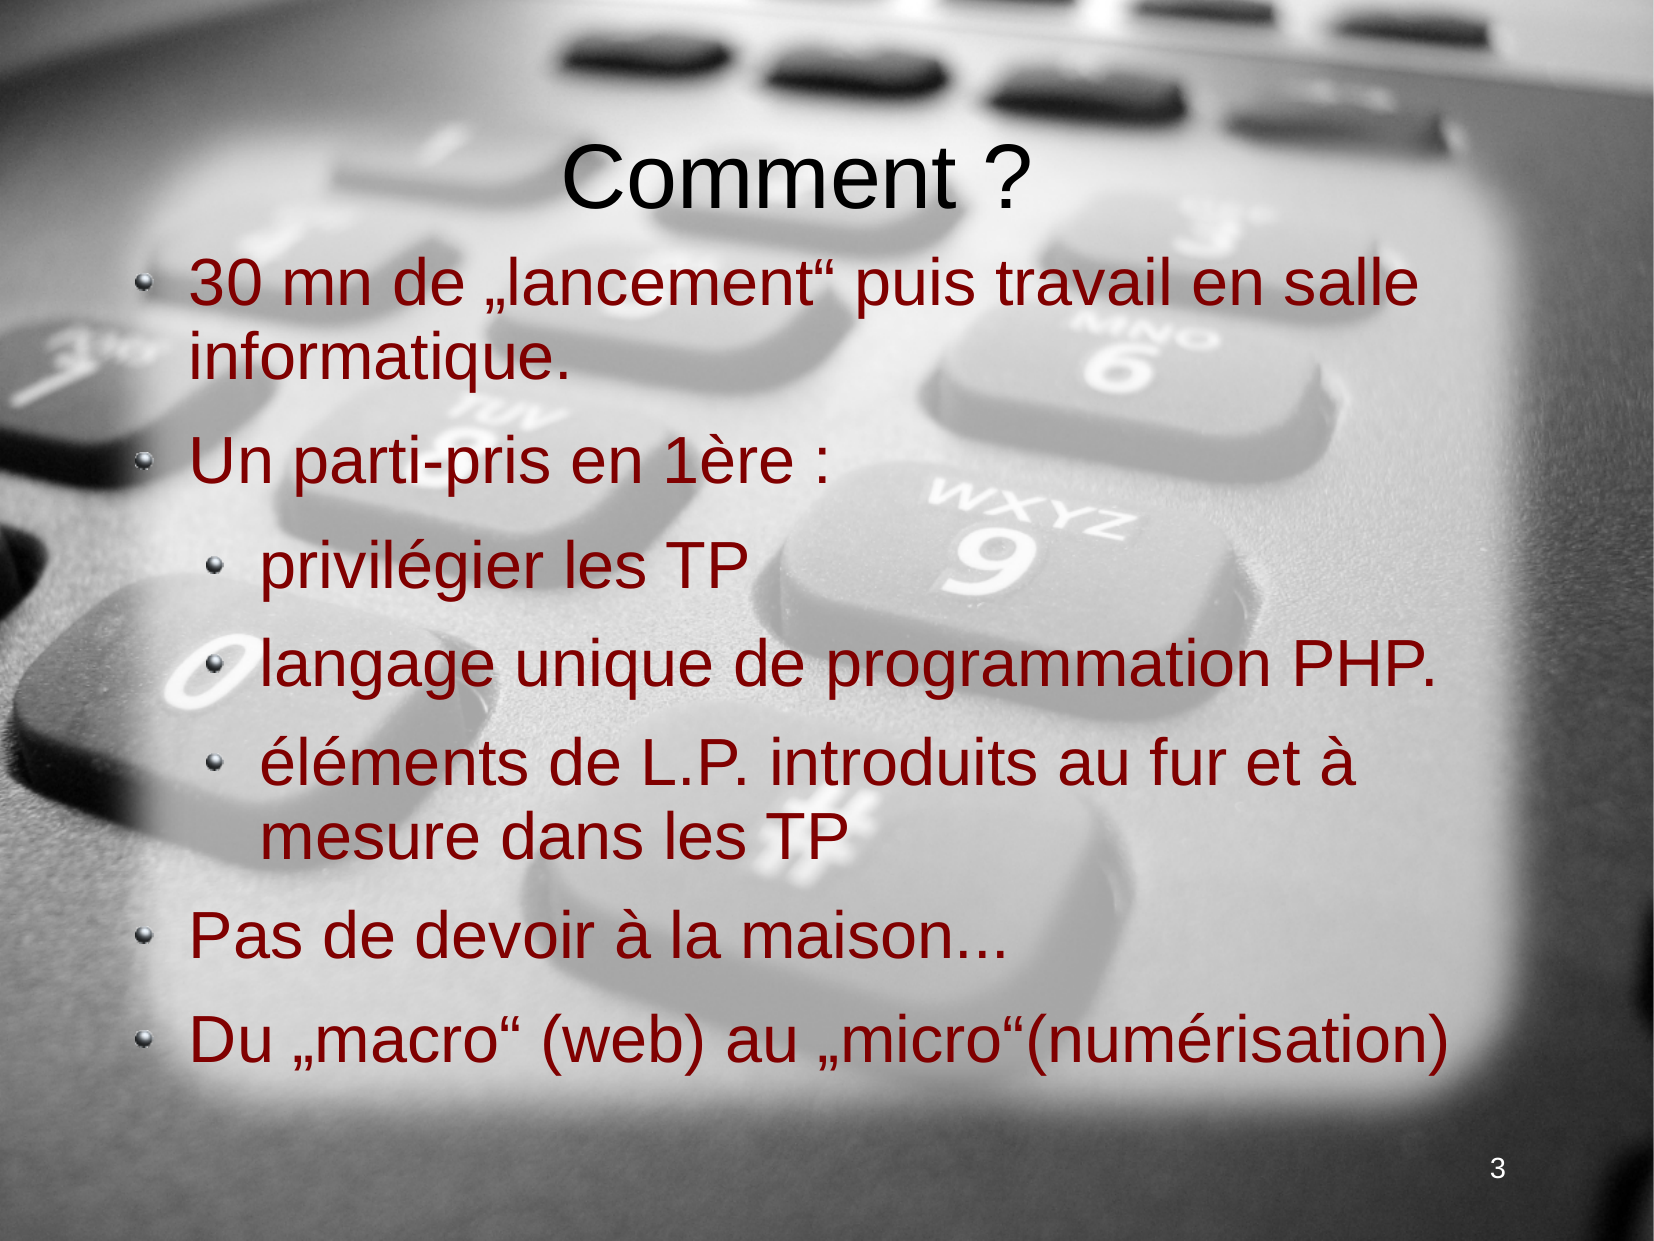

# Comment ?
30 mn de „lancement“ puis travail en salle informatique.
Un parti-pris en 1ère :
privilégier les TP
langage unique de programmation PHP.
éléments de L.P. introduits au fur et à mesure dans les TP
Pas de devoir à la maison...
Du „macro“ (web) au „micro“(numérisation)
3